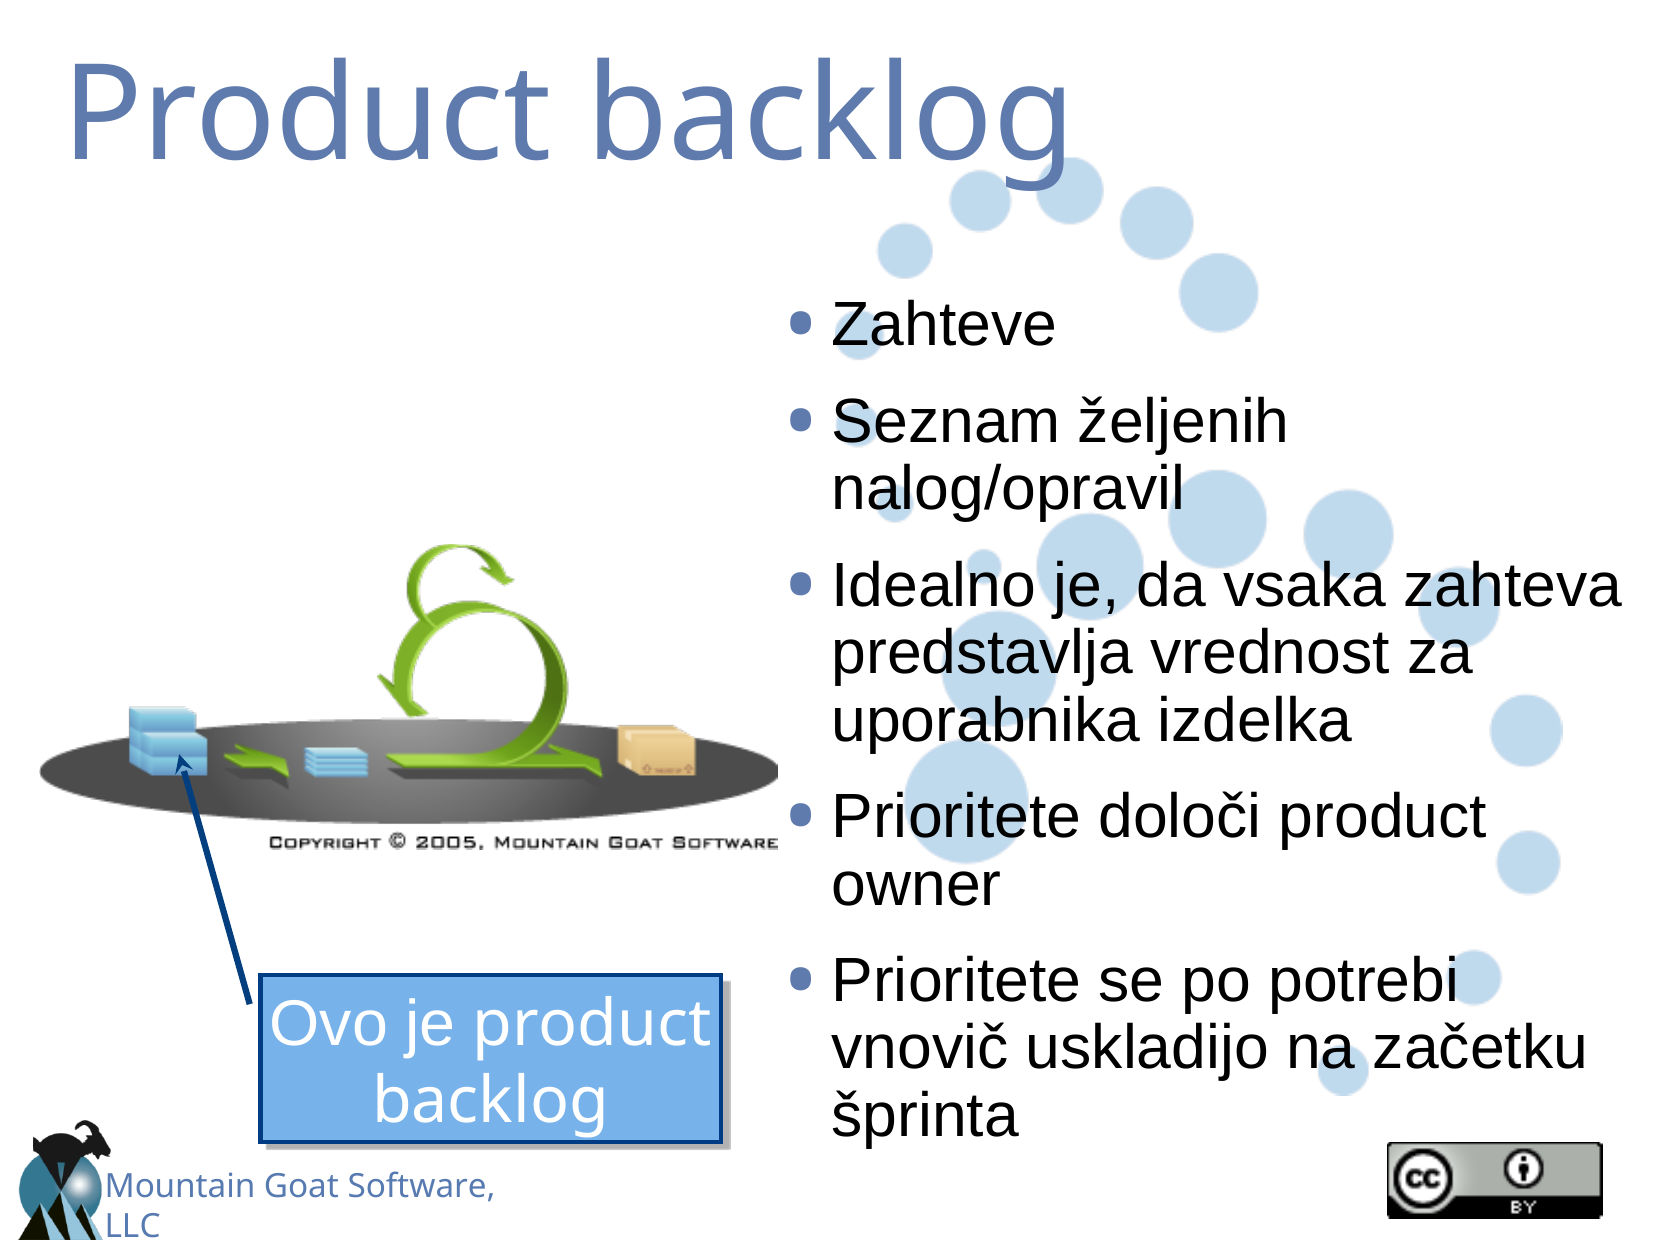

# Product backlog
Zahteve
Seznam željenih nalog/opravil
Idealno je, da vsaka zahteva predstavlja vrednost za uporabnika izdelka
Prioritete določi product owner
Prioritete se po potrebi vnovič uskladijo na začetku šprinta
Ovo je product backlog